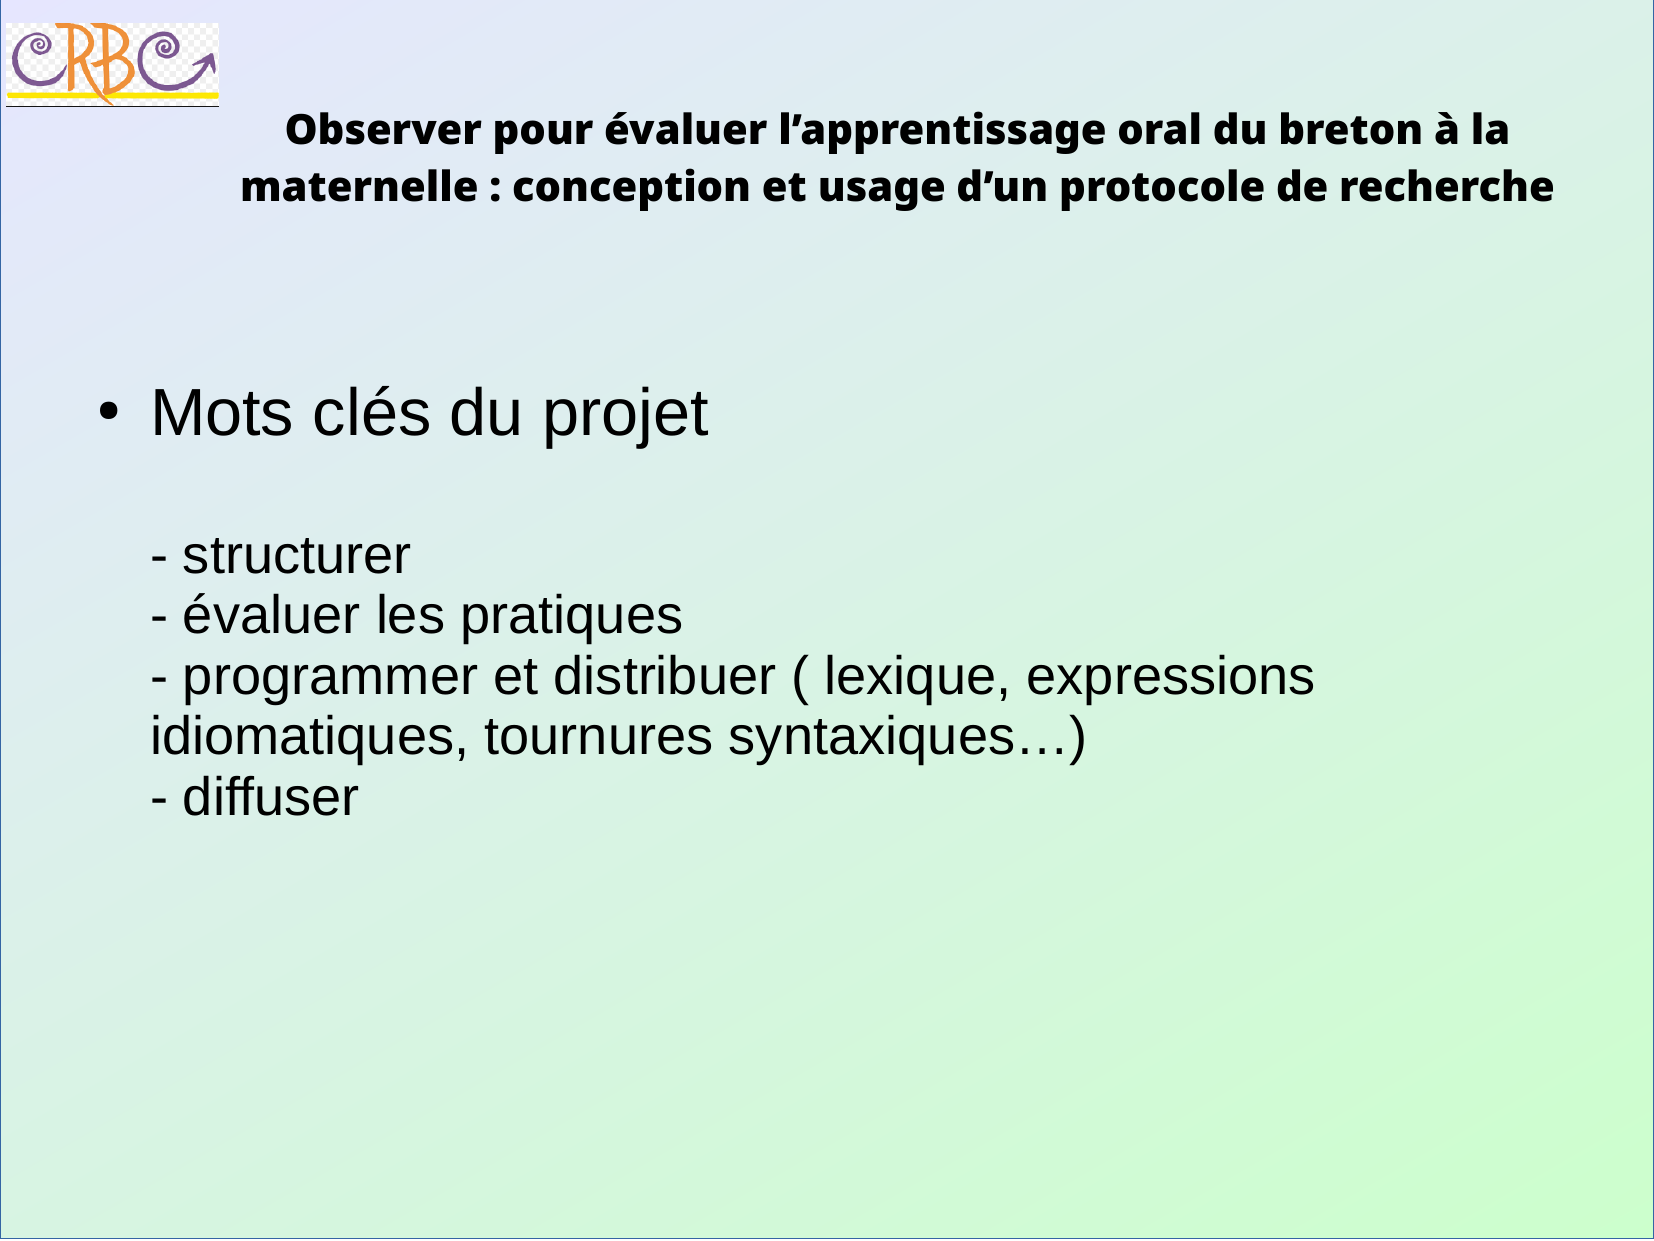

# Observer pour évaluer l’apprentissage oral du breton à la maternelle : conception et usage d’un protocole de recherche
Mots clés du projet - structurer - évaluer les pratiques - programmer et distribuer ( lexique, expressions idiomatiques, tournures syntaxiques…) - diffuser